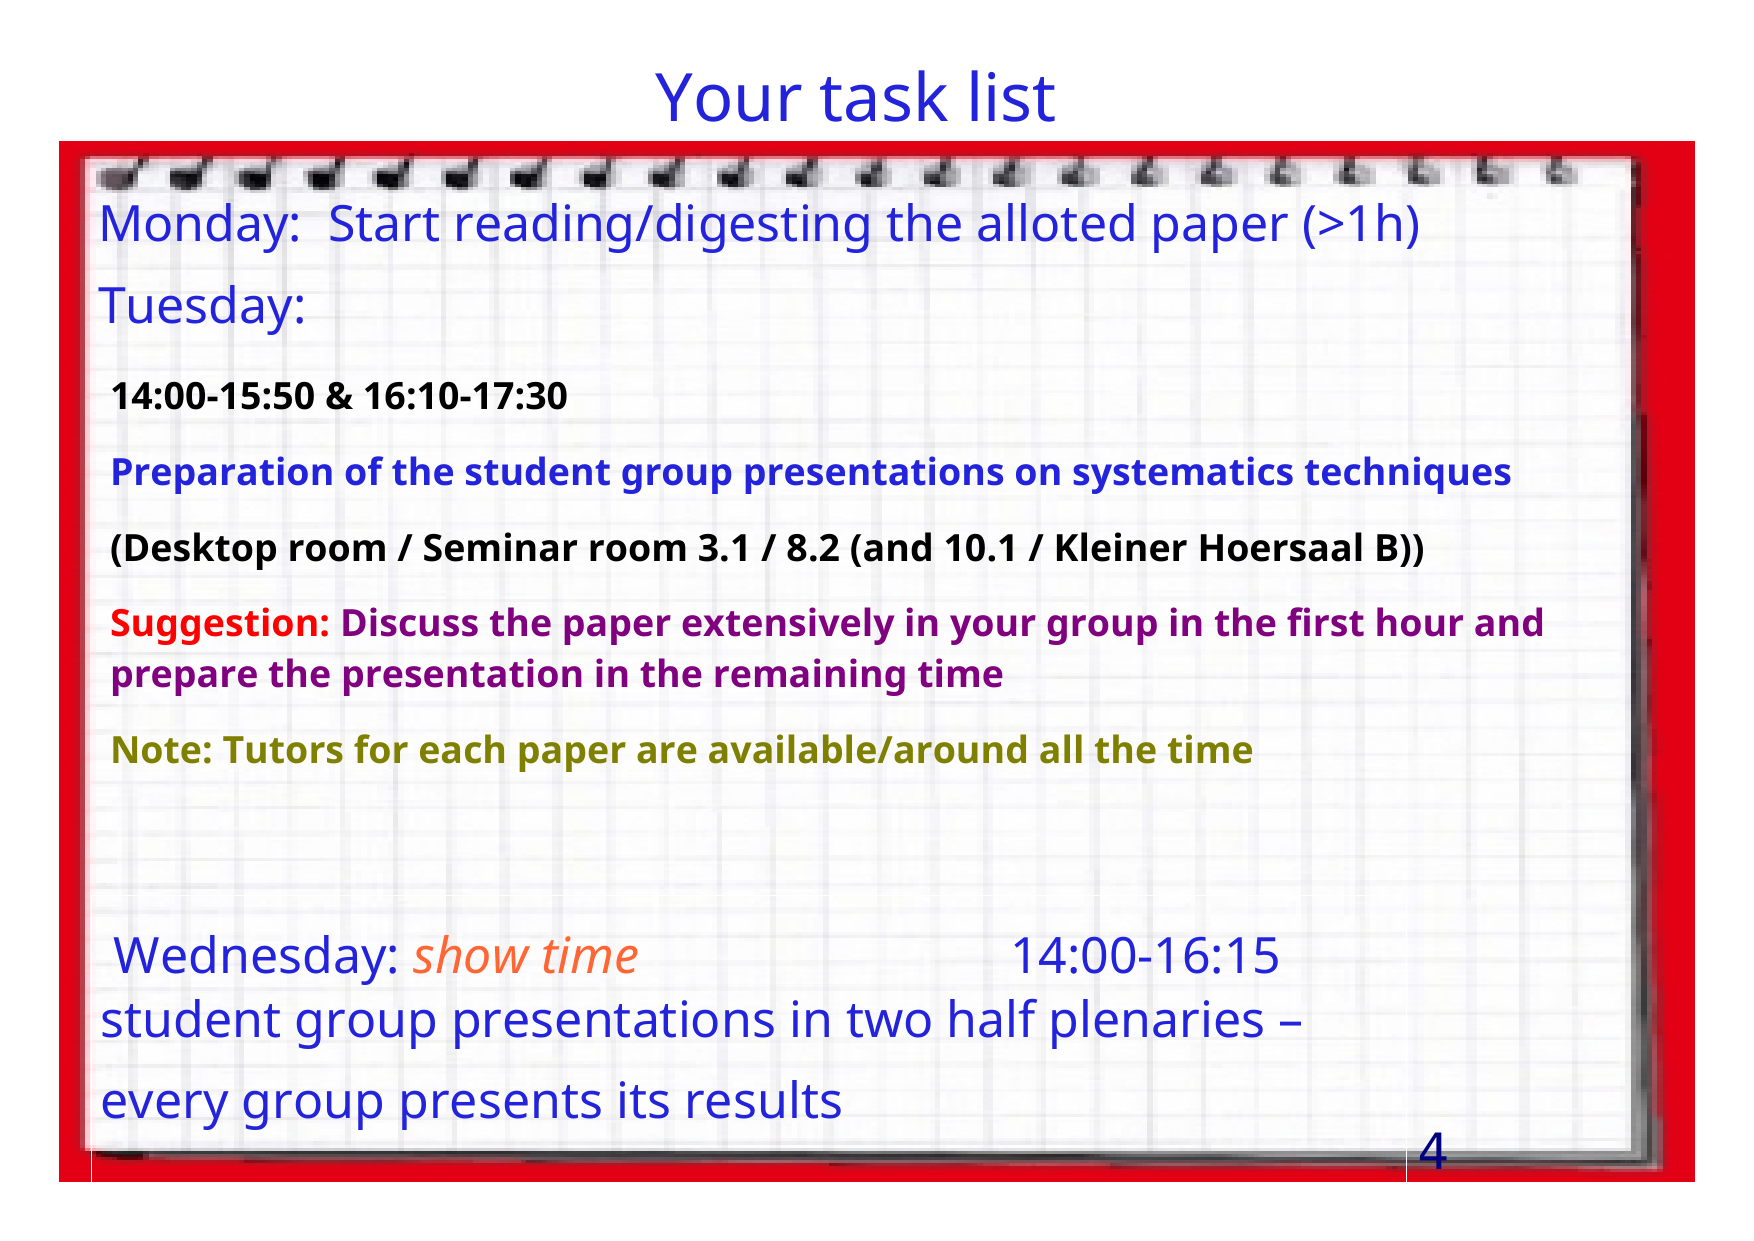

# Your task list
 Monday: Start reading/digesting the alloted paper (>1h)
 Tuesday:
14:00-15:50 & 16:10-17:30
Preparation of the student group presentations on systematics techniques
(Desktop room / Seminar room 3.1 / 8.2 (and 10.1 / Kleiner Hoersaal B))
Suggestion: Discuss the paper extensively in your group in the first hour and prepare the presentation in the remaining time
Note: Tutors for each paper are available/around all the time
 Wednesday: show time 14:00-16:15 student group presentations in two half plenaries – every group presents its results